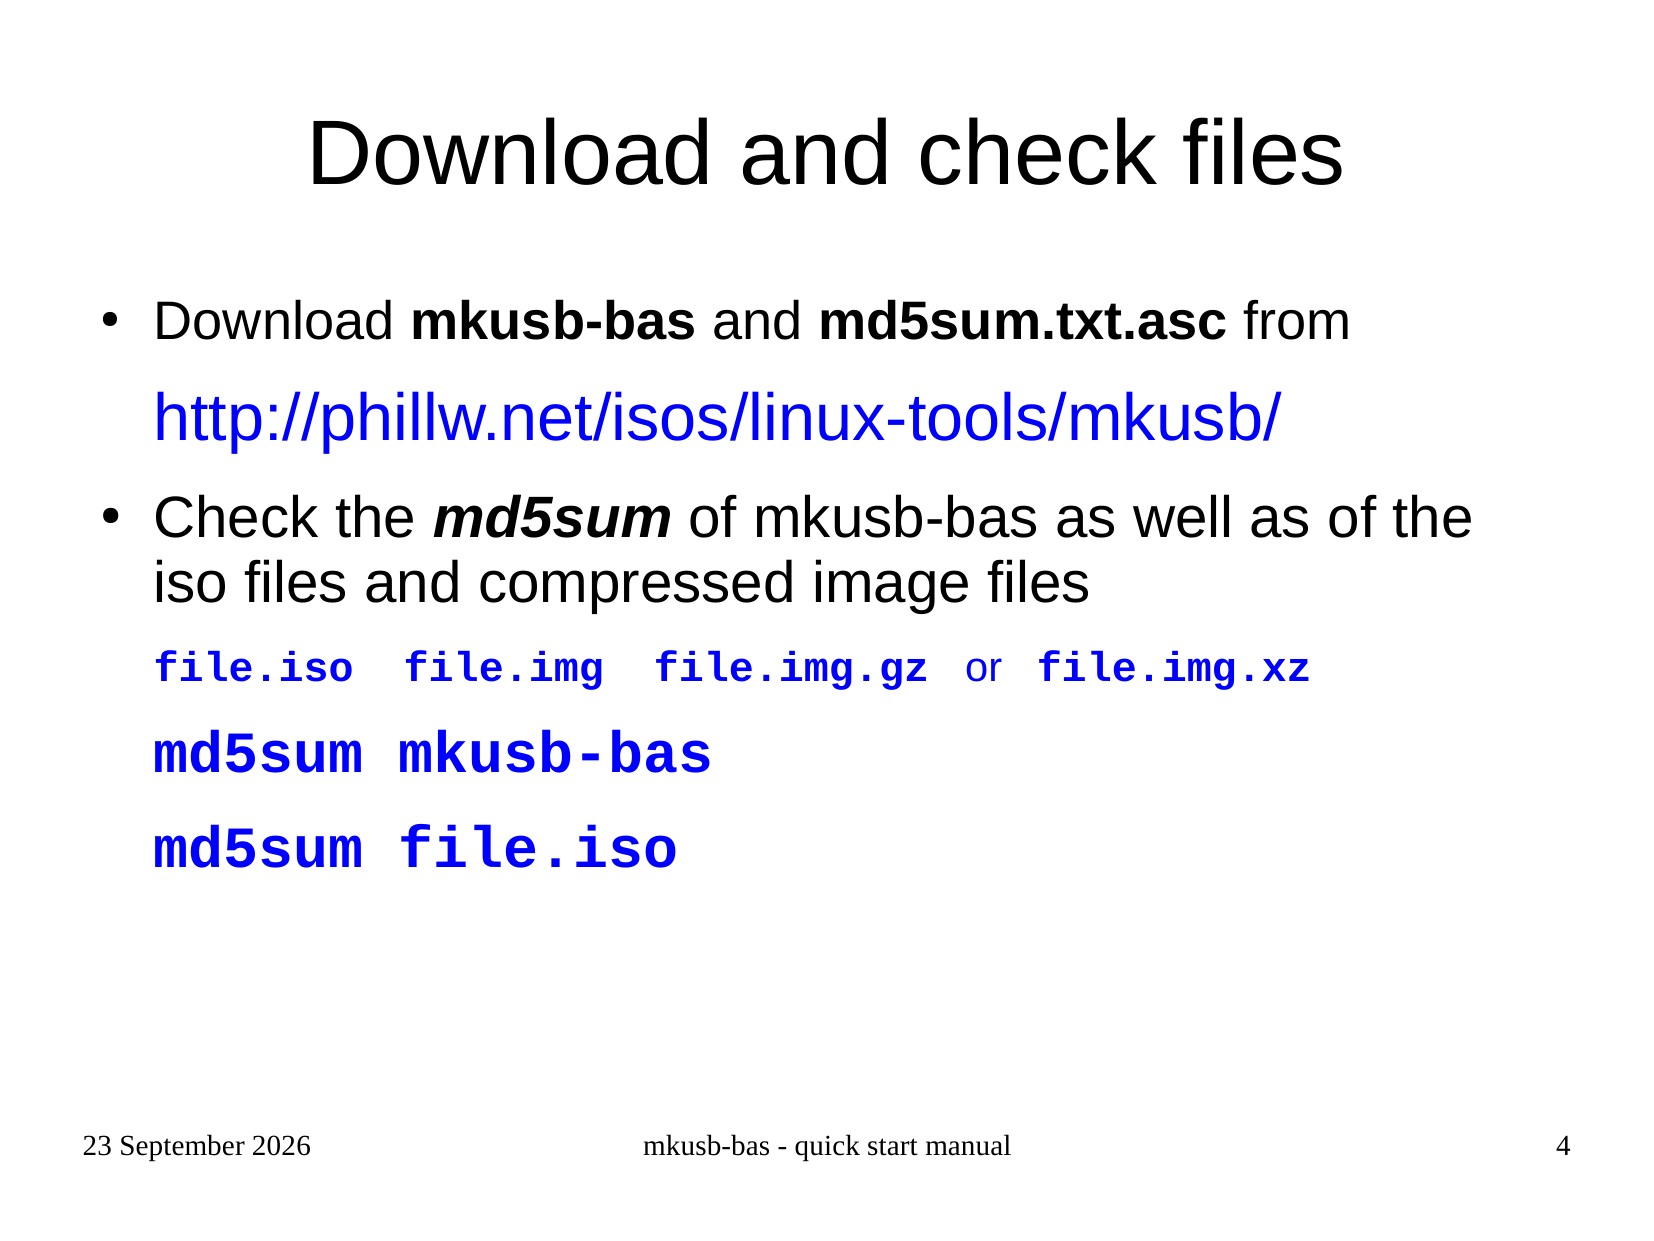

# Download and check files
Download mkusb-bas and md5sum.txt.asc from
http://phillw.net/isos/linux-tools/mkusb/
Check the md5sum of mkusb-bas as well as of the iso files and compressed image files
file.iso file.img file.img.gz or file.img.xz
md5sum mkusb-bas
md5sum file.iso
mkusb-bas - quick start manual
4